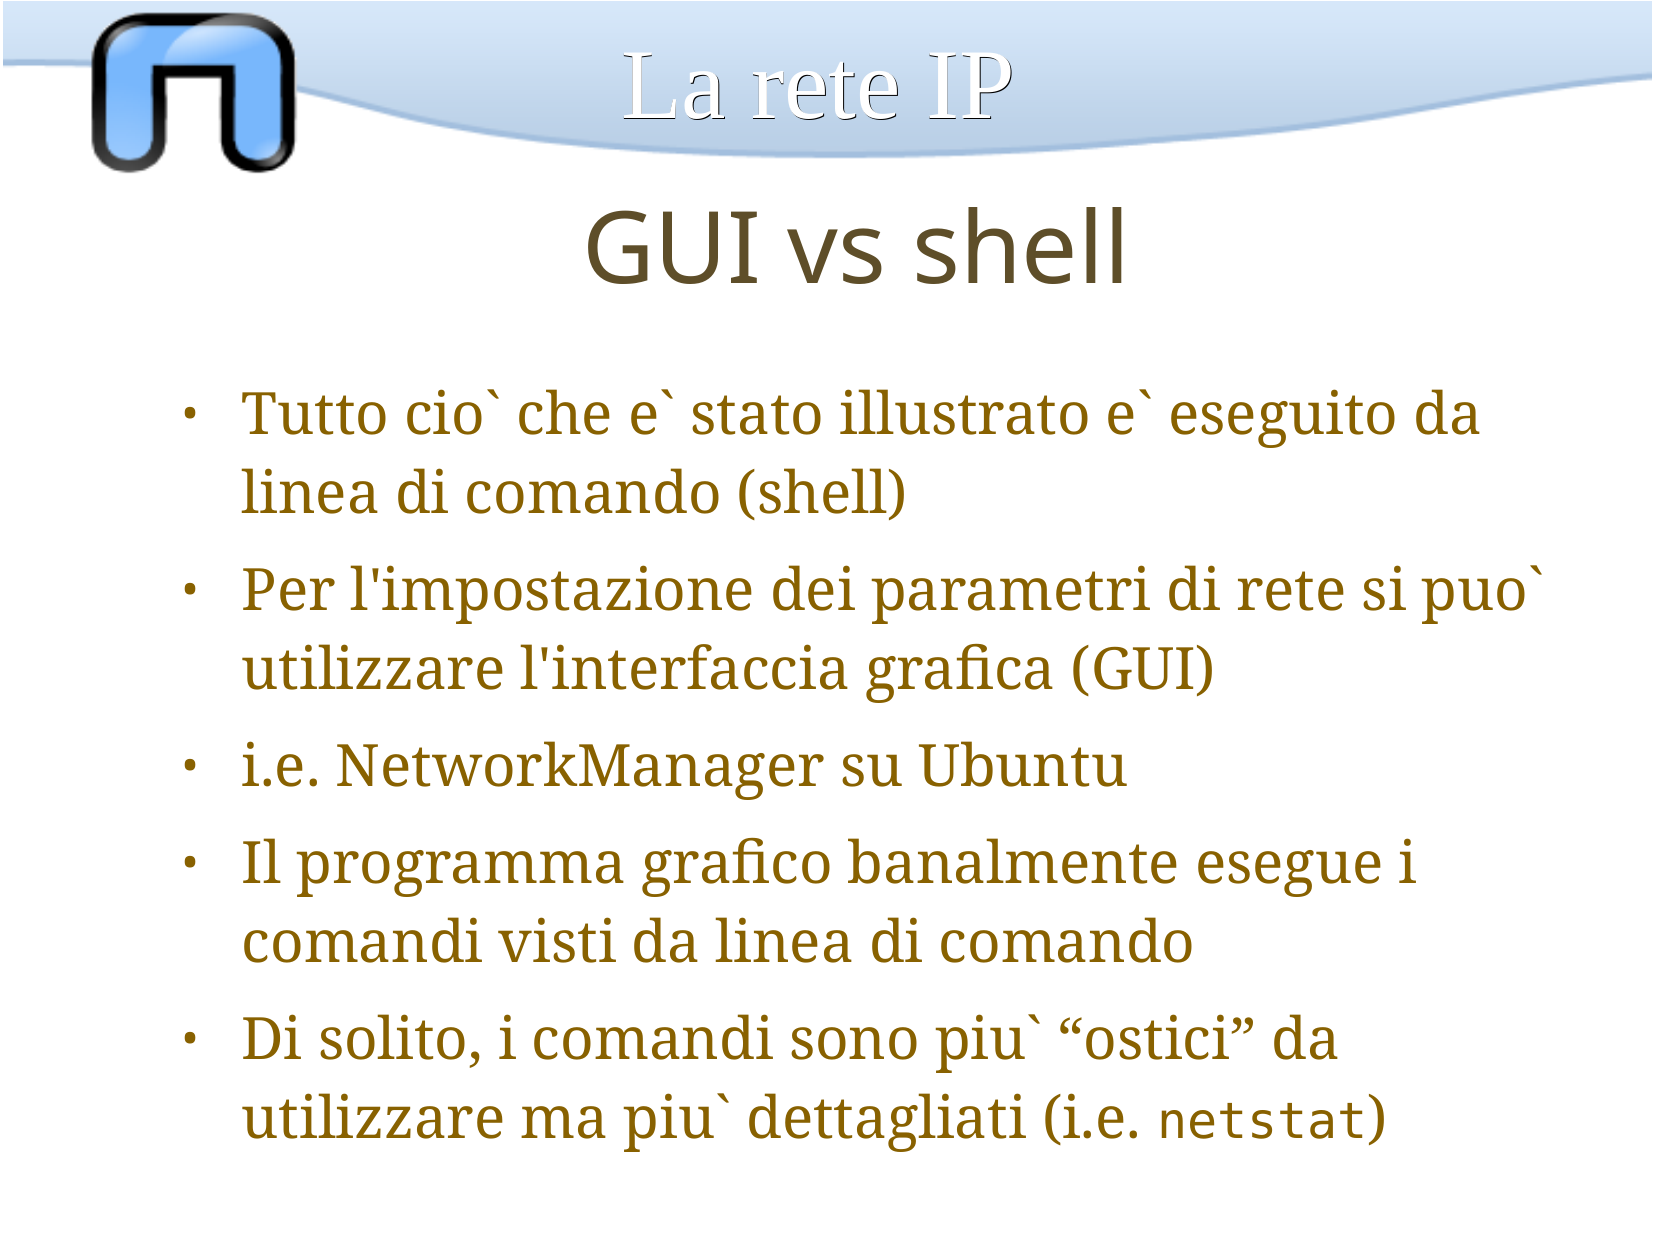

La rete IP
GUI vs shell
# Tutto cio` che e` stato illustrato e` eseguito da linea di comando (shell)
Per l'impostazione dei parametri di rete si puo` utilizzare l'interfaccia grafica (GUI)
i.e. NetworkManager su Ubuntu
Il programma grafico banalmente esegue i comandi visti da linea di comando
Di solito, i comandi sono piu` “ostici” da utilizzare ma piu` dettagliati (i.e. netstat)